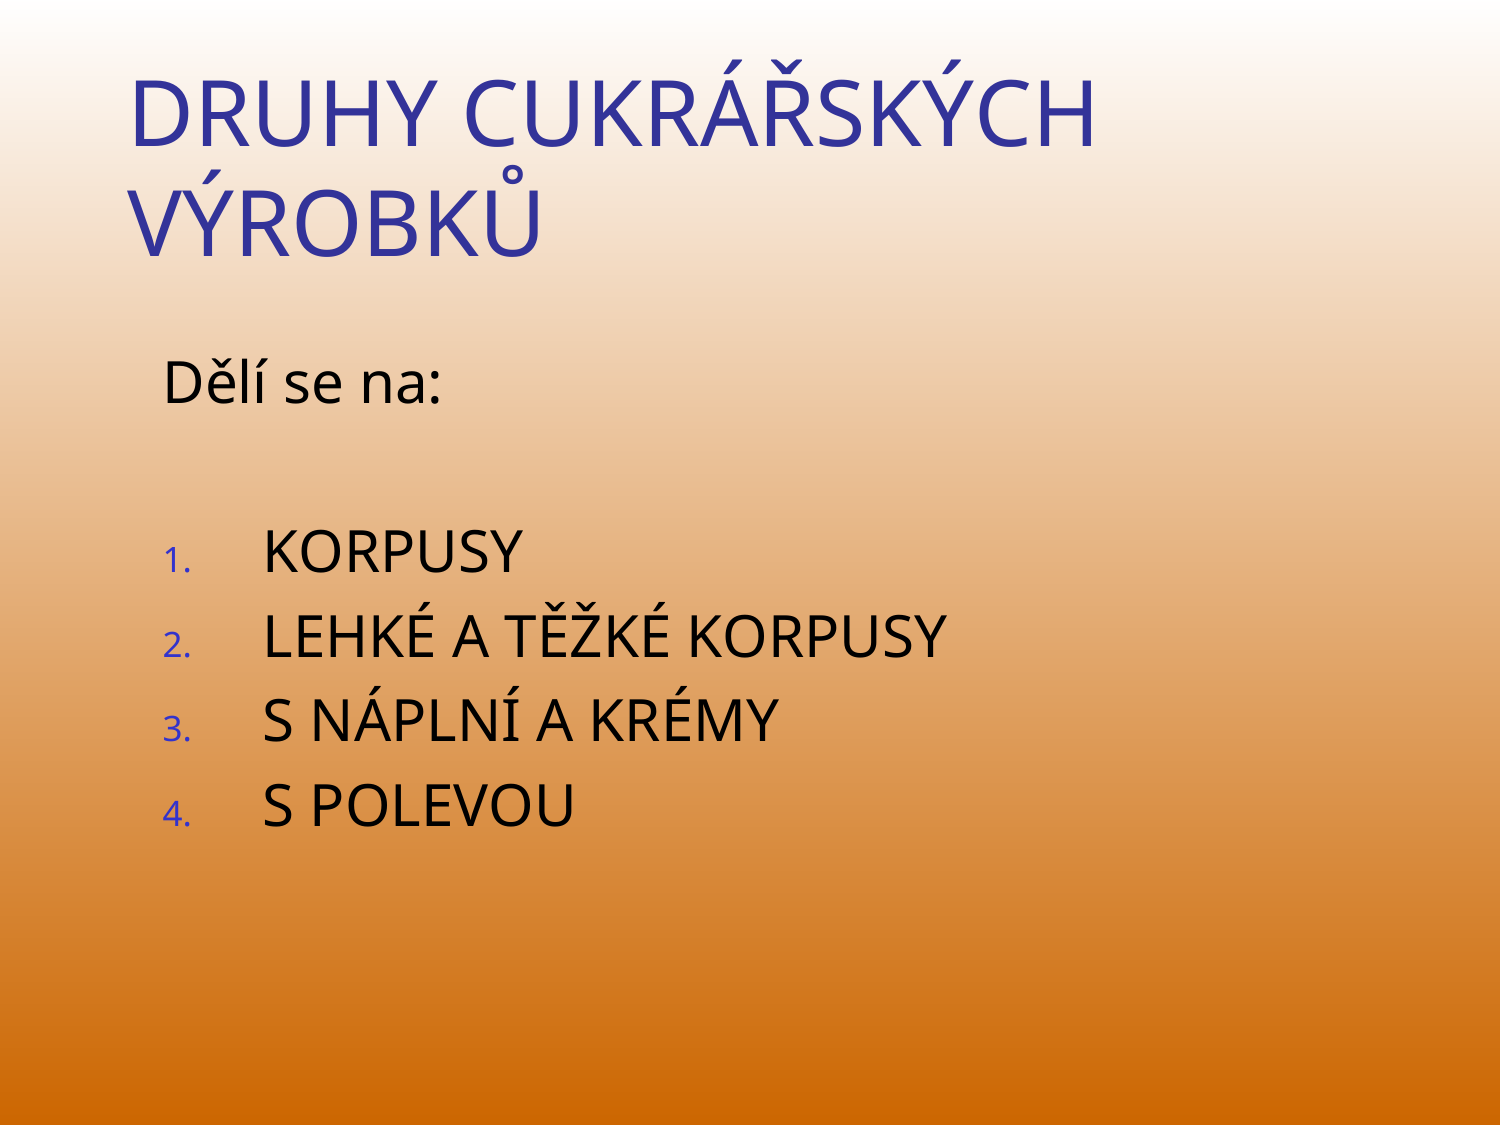

# DRUHY CUKRÁŘSKÝCH VÝROBKŮ
Dělí se na:
KORPUSY
LEHKÉ A TĚŽKÉ KORPUSY
S NÁPLNÍ A KRÉMY
S POLEVOU